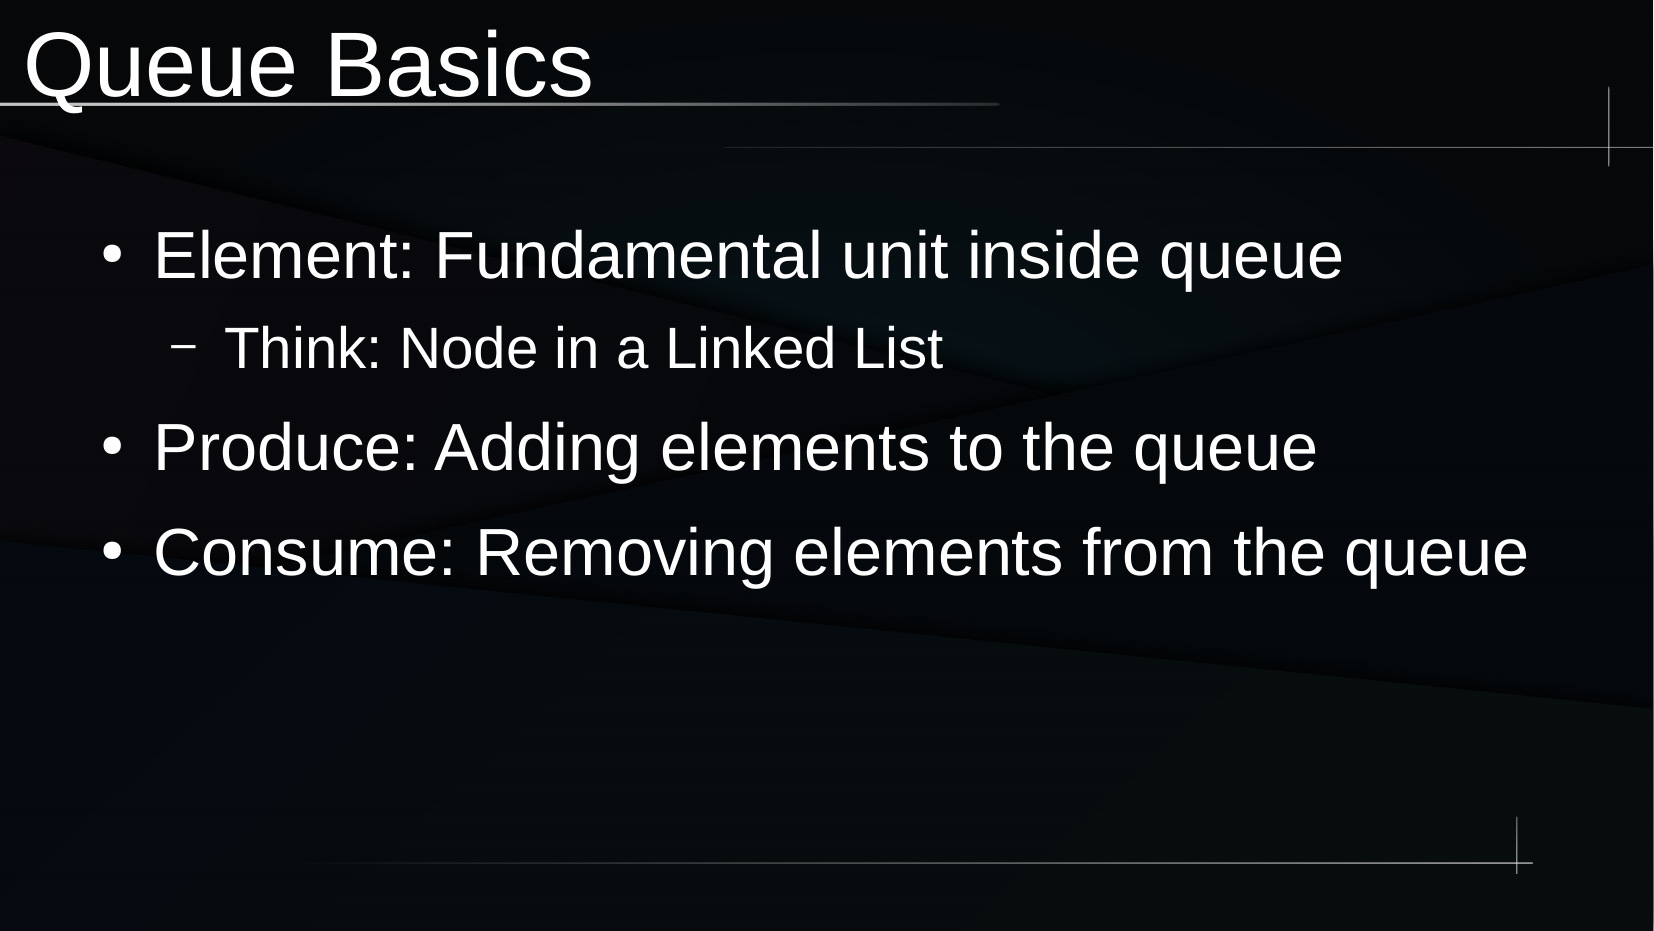

# Queue Basics
Element: Fundamental unit inside queue
Think: Node in a Linked List
Produce: Adding elements to the queue
Consume: Removing elements from the queue